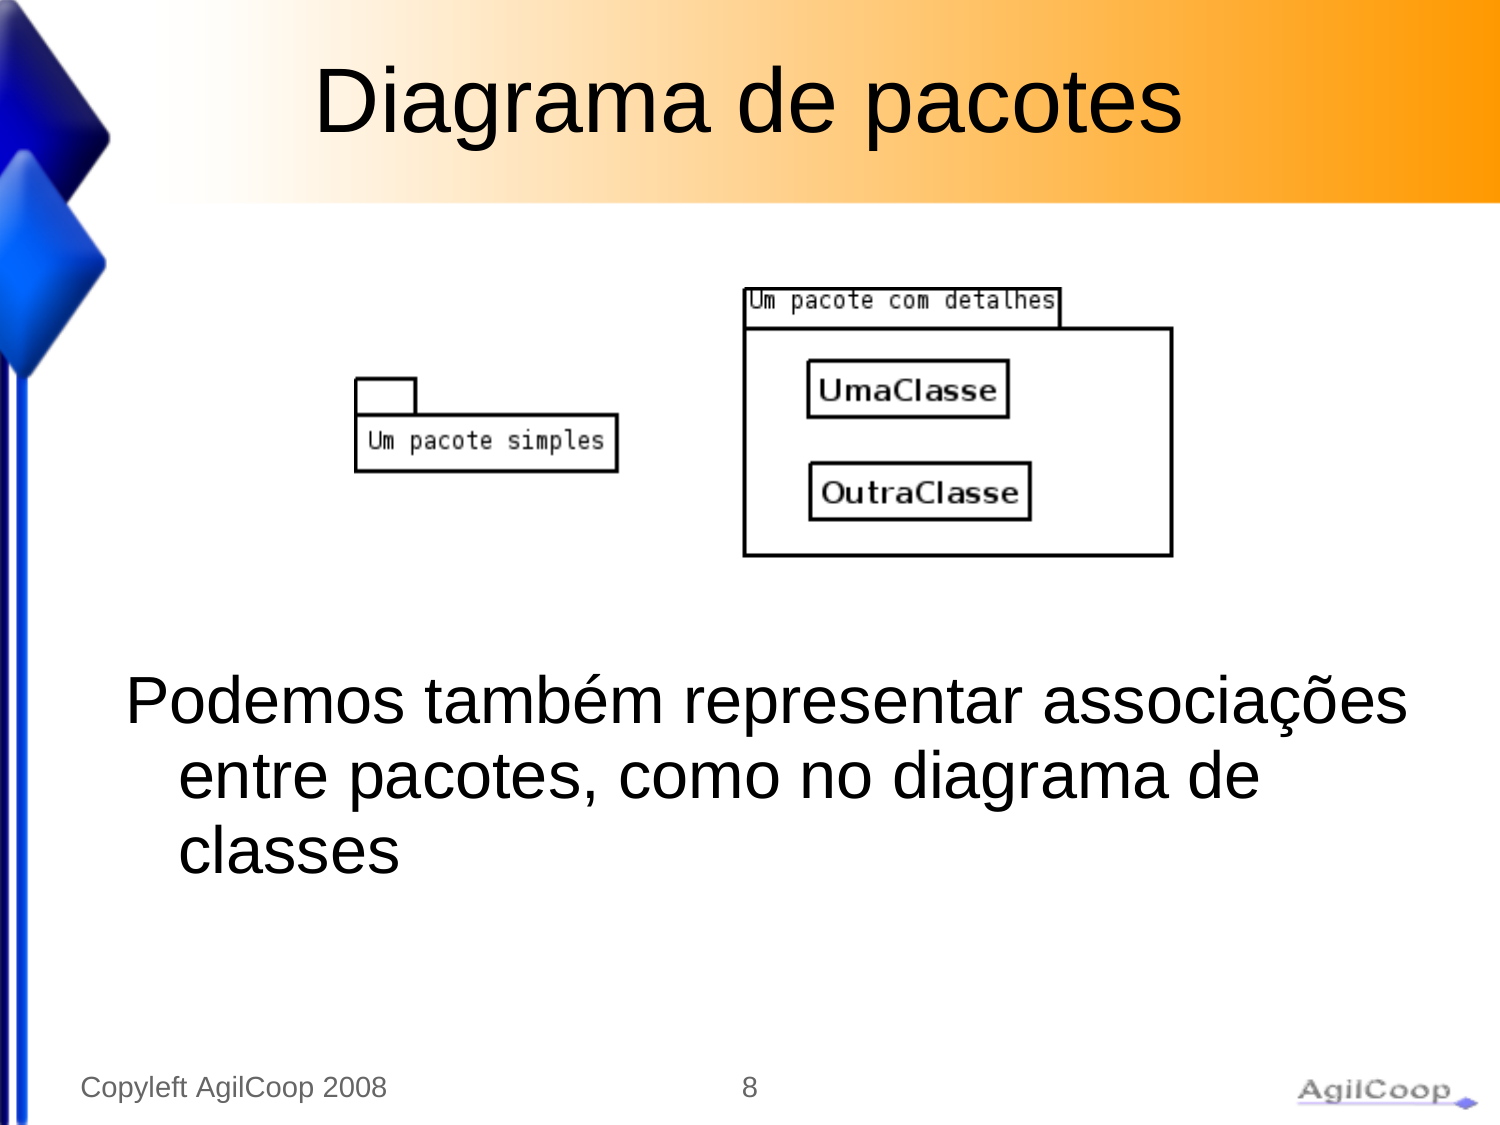

# Diagrama de pacotes
Podemos também representar associações entre pacotes, como no diagrama de classes
Copyleft AgilCoop 2008
8